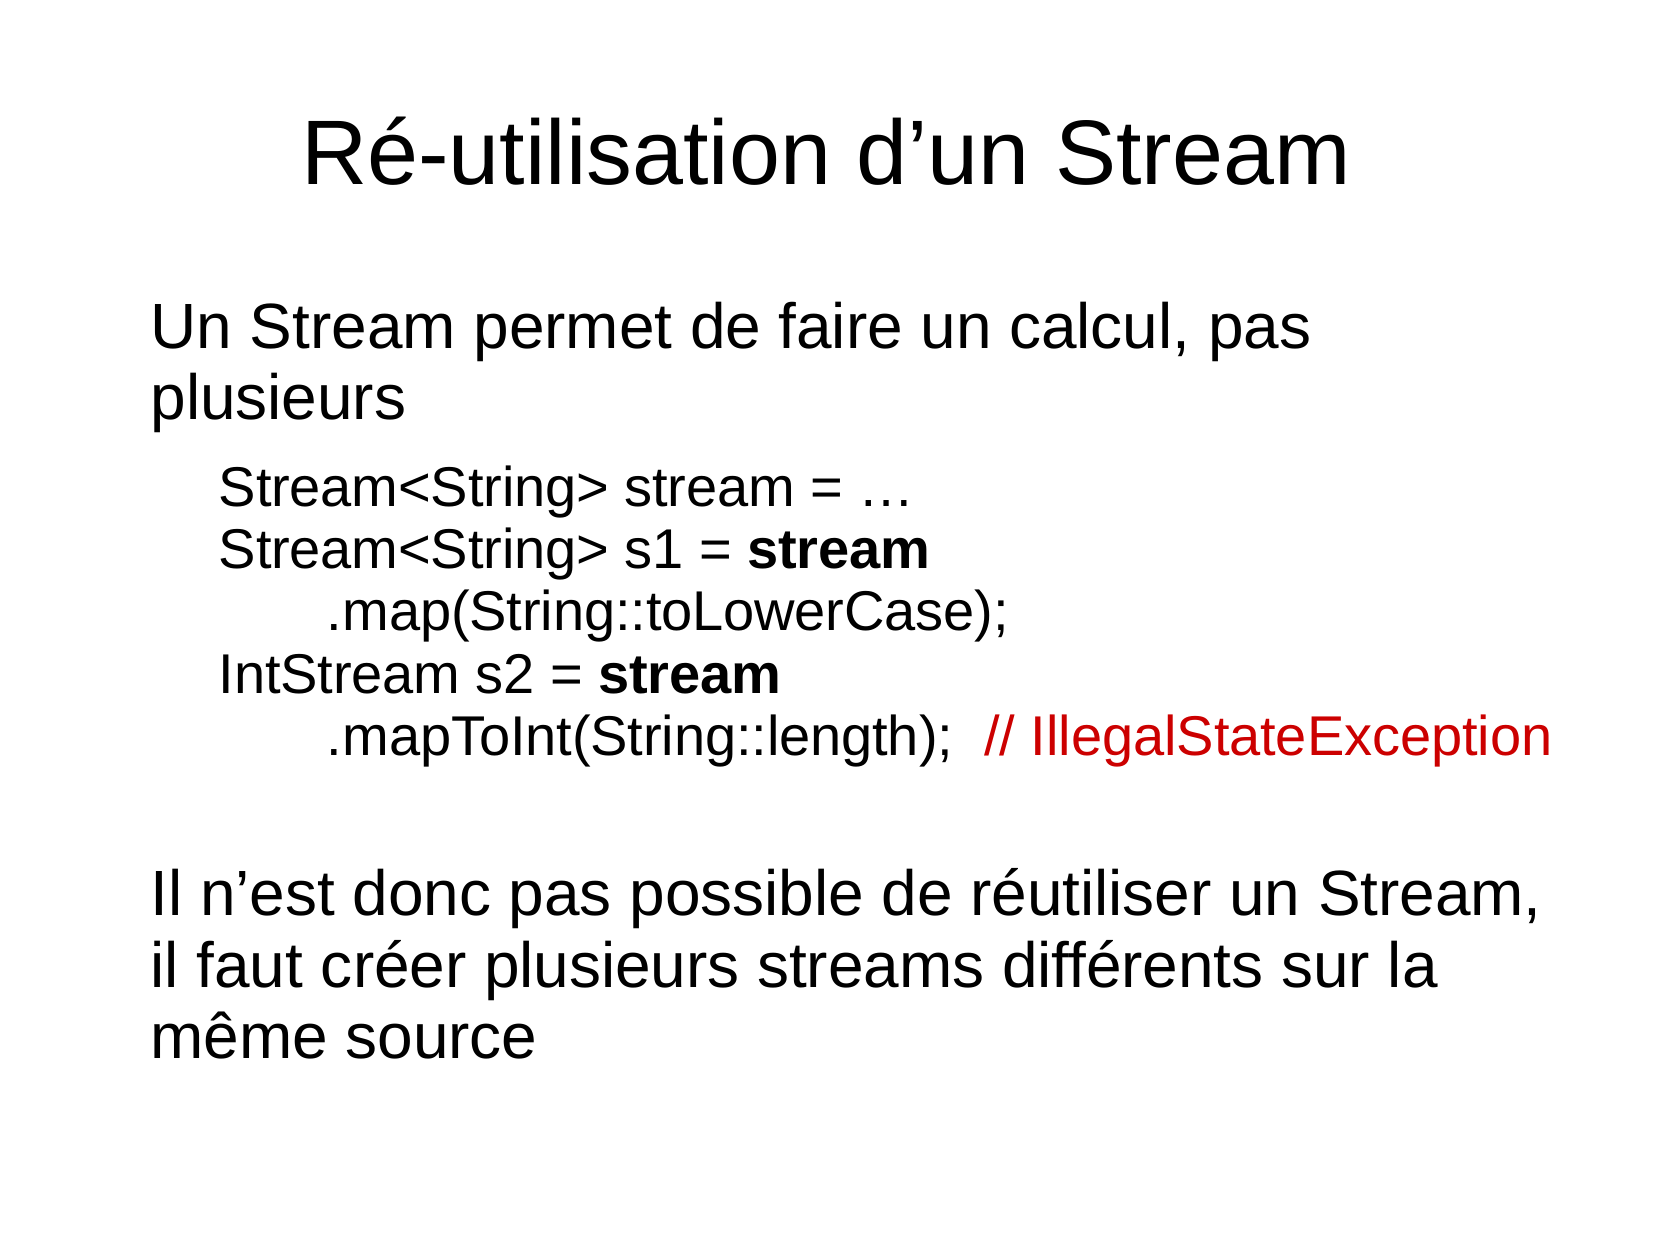

# Ré-utilisation d’un Stream
Un Stream permet de faire un calcul, pas plusieurs
Stream<String> stream = …
Stream<String> s1 = stream
 .map(String::toLowerCase);
IntStream s2 = stream
 .mapToInt(String::length); // IllegalStateException
Il n’est donc pas possible de réutiliser un Stream, il faut créer plusieurs streams différents sur la même source